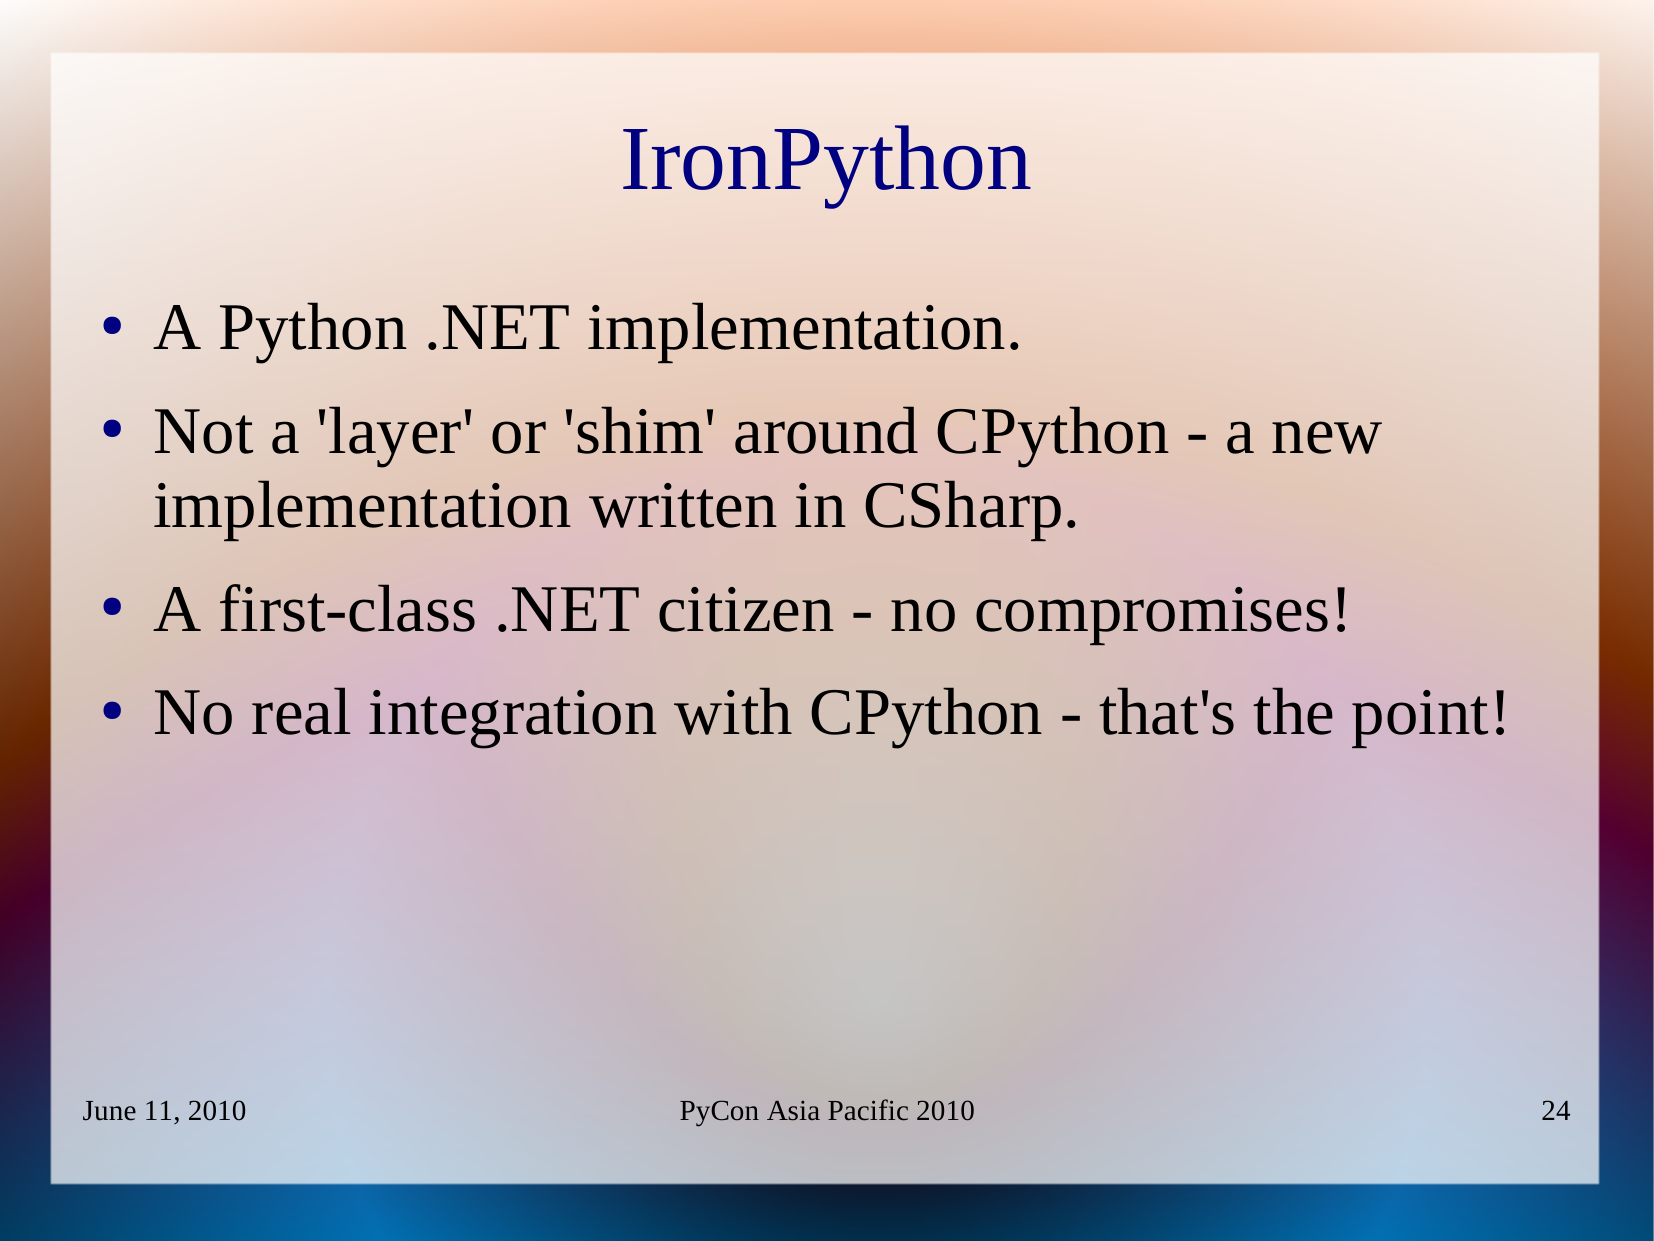

# IronPython
A Python .NET implementation.
Not a 'layer' or 'shim' around CPython - a new implementation written in CSharp.
A first-class .NET citizen - no compromises!
No real integration with CPython - that's the point!
June 11, 2010
PyCon Asia Pacific 2010
24